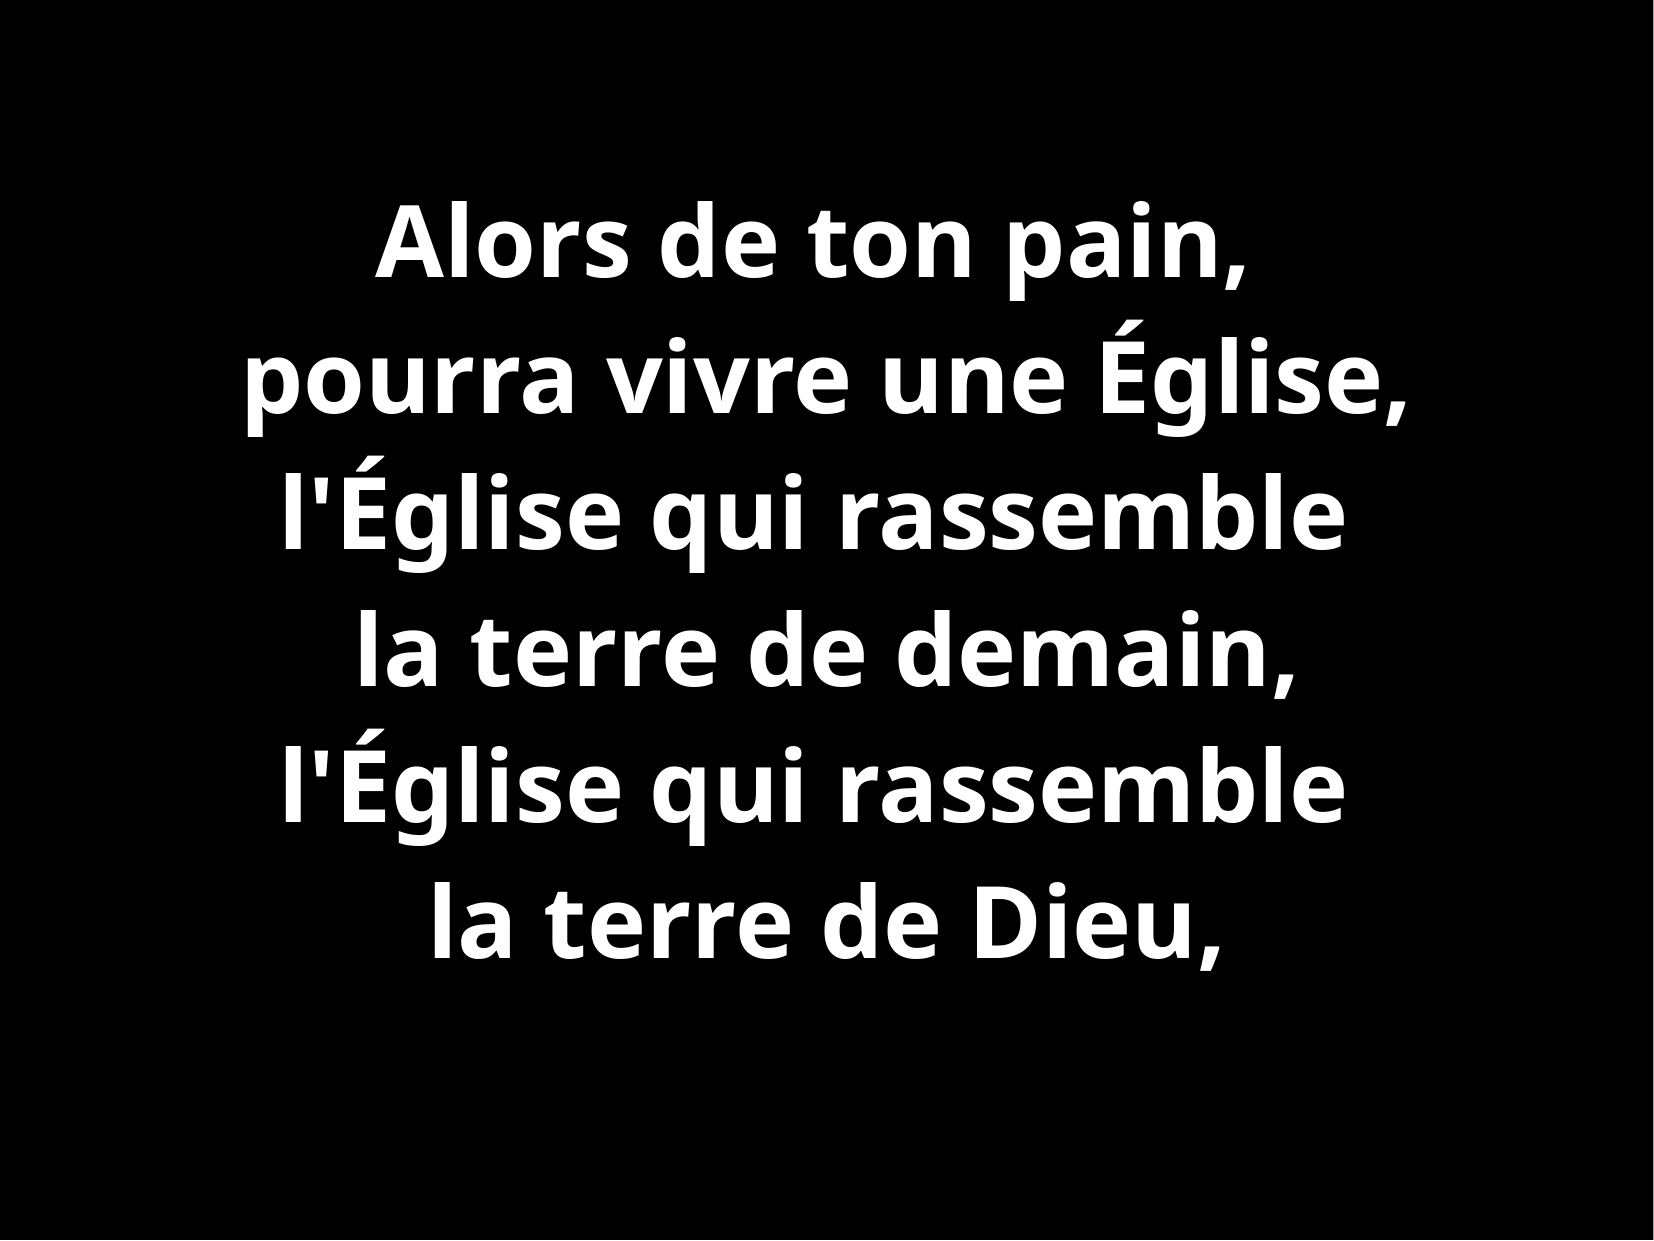

# Alors de ton pain,
pourra vivre une Église,
l'Église qui rassemble
la terre de demain,
l'Église qui rassemble
la terre de Dieu,